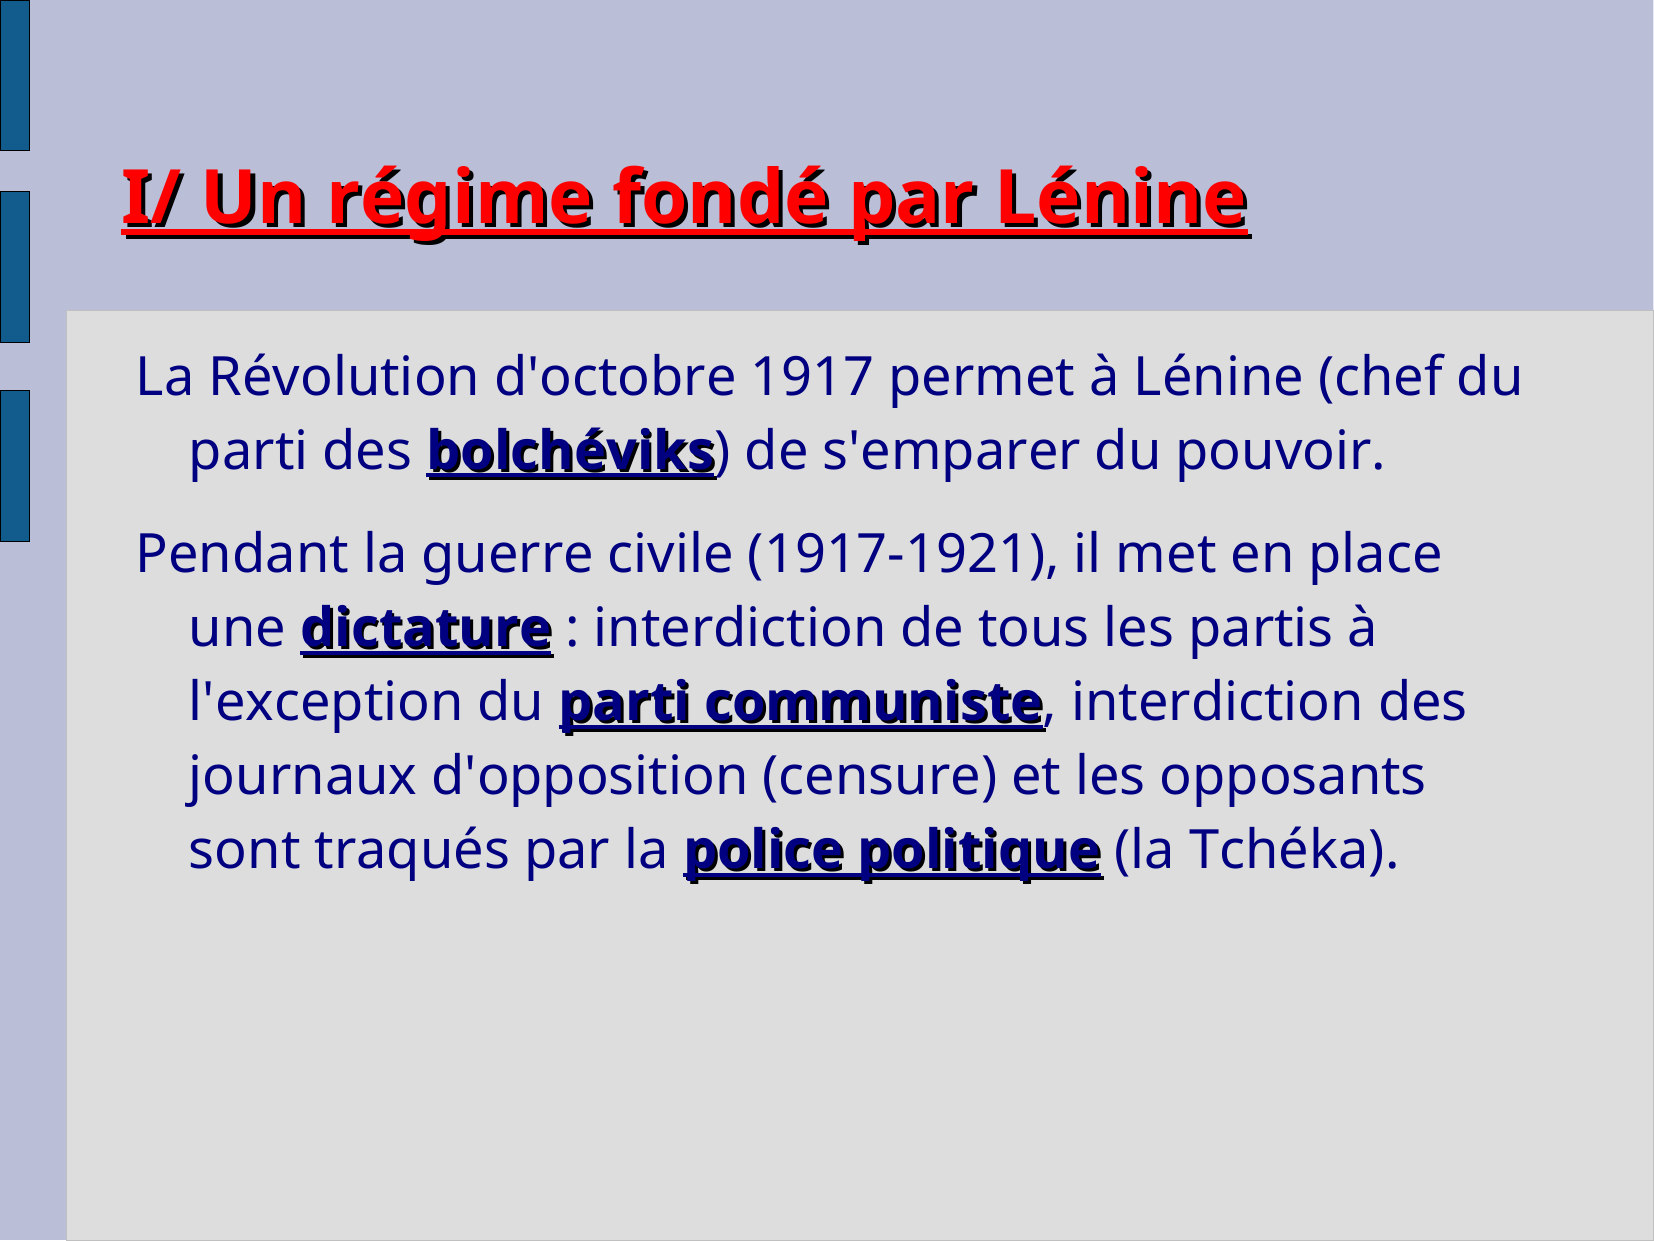

# I/ Un régime fondé par Lénine
La Révolution d'octobre 1917 permet à Lénine (chef du parti des bolchéviks) de s'emparer du pouvoir.
Pendant la guerre civile (1917-1921), il met en place une dictature : interdiction de tous les partis à l'exception du parti communiste, interdiction des journaux d'opposition (censure) et les opposants sont traqués par la police politique (la Tchéka).